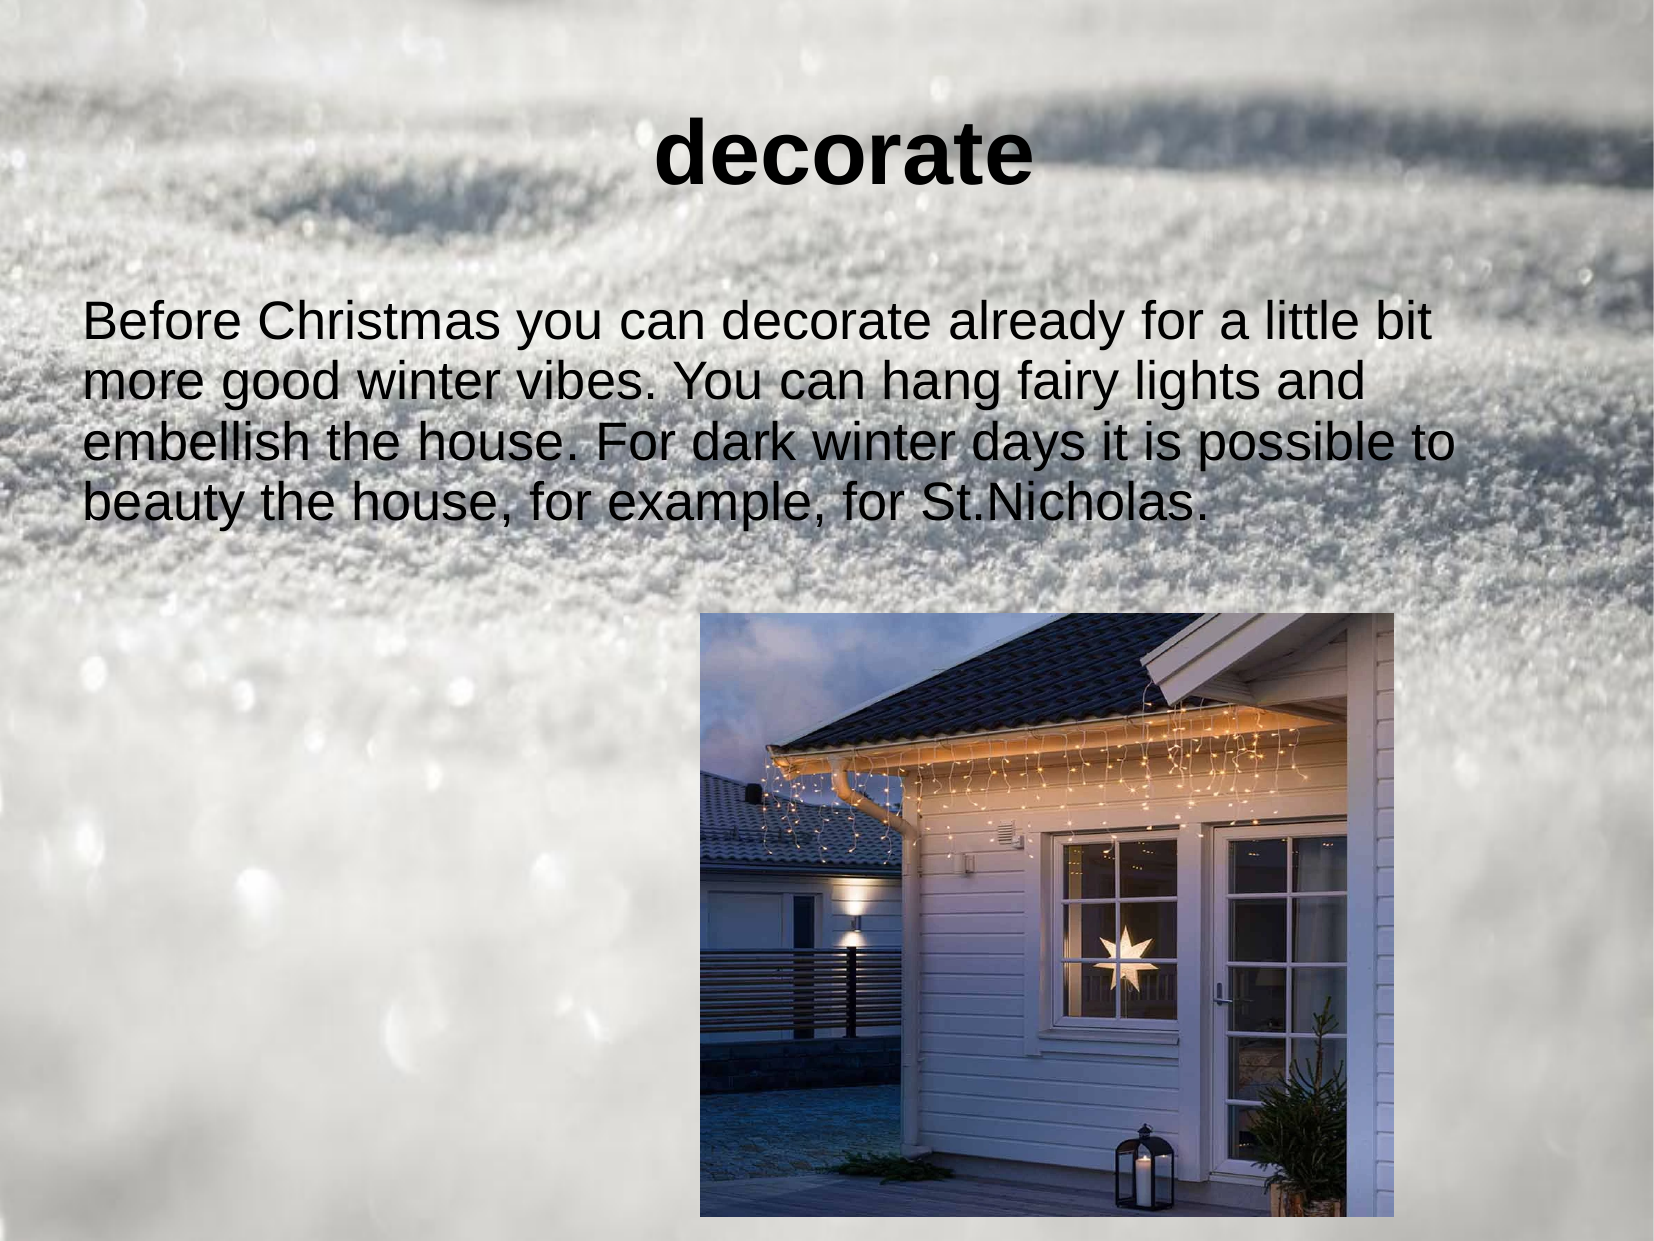

# decorate
Before Christmas you can decorate already for a little bit more good winter vibes. You can hang fairy lights and embellish the house. For dark winter days it is possible to beauty the house, for example, for St.Nicholas.